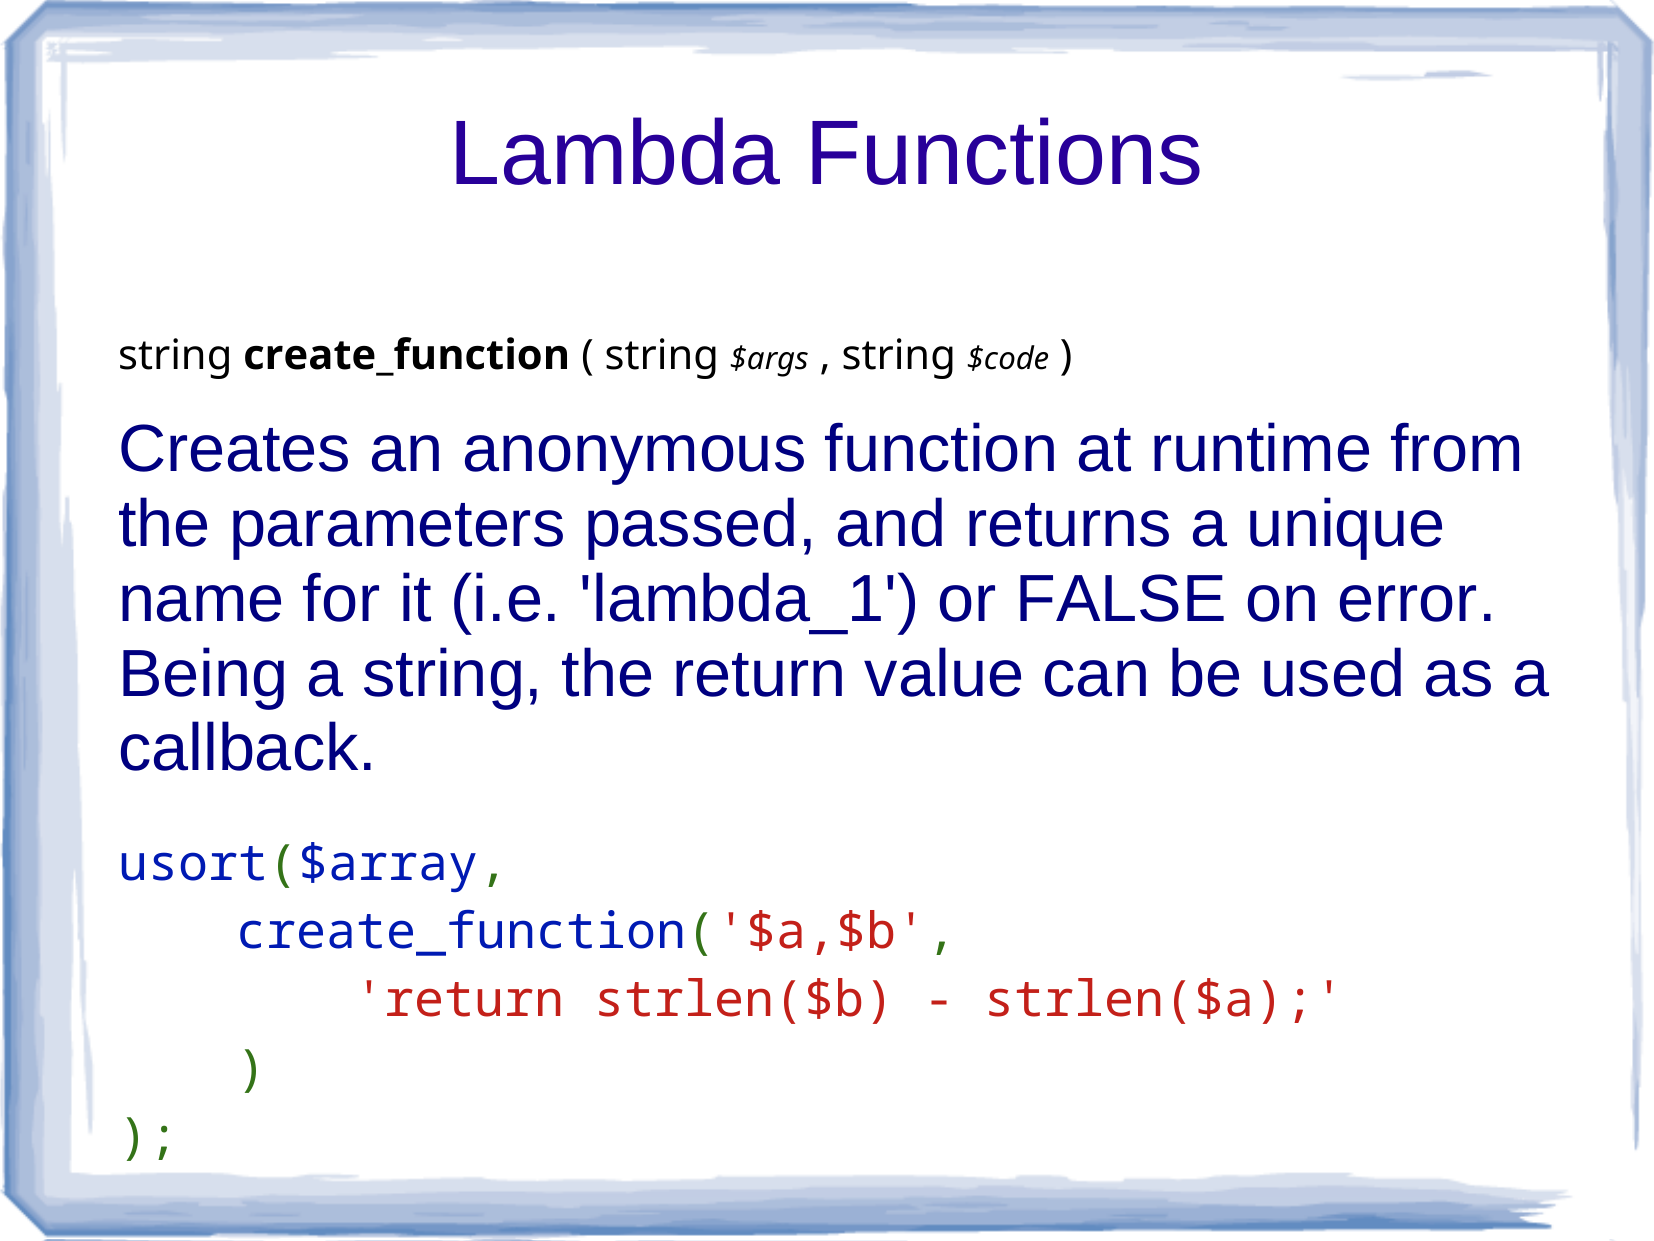

# Lambda Functions
string create_function ( string $args , string $code )
Creates an anonymous function at runtime from the parameters passed, and returns a unique name for it (i.e. 'lambda_1') or FALSE on error. Being a string, the return value can be used as a callback.
usort($array,
	create_function('$a,$b',
		'return strlen($b) - strlen($a);'
	)
);